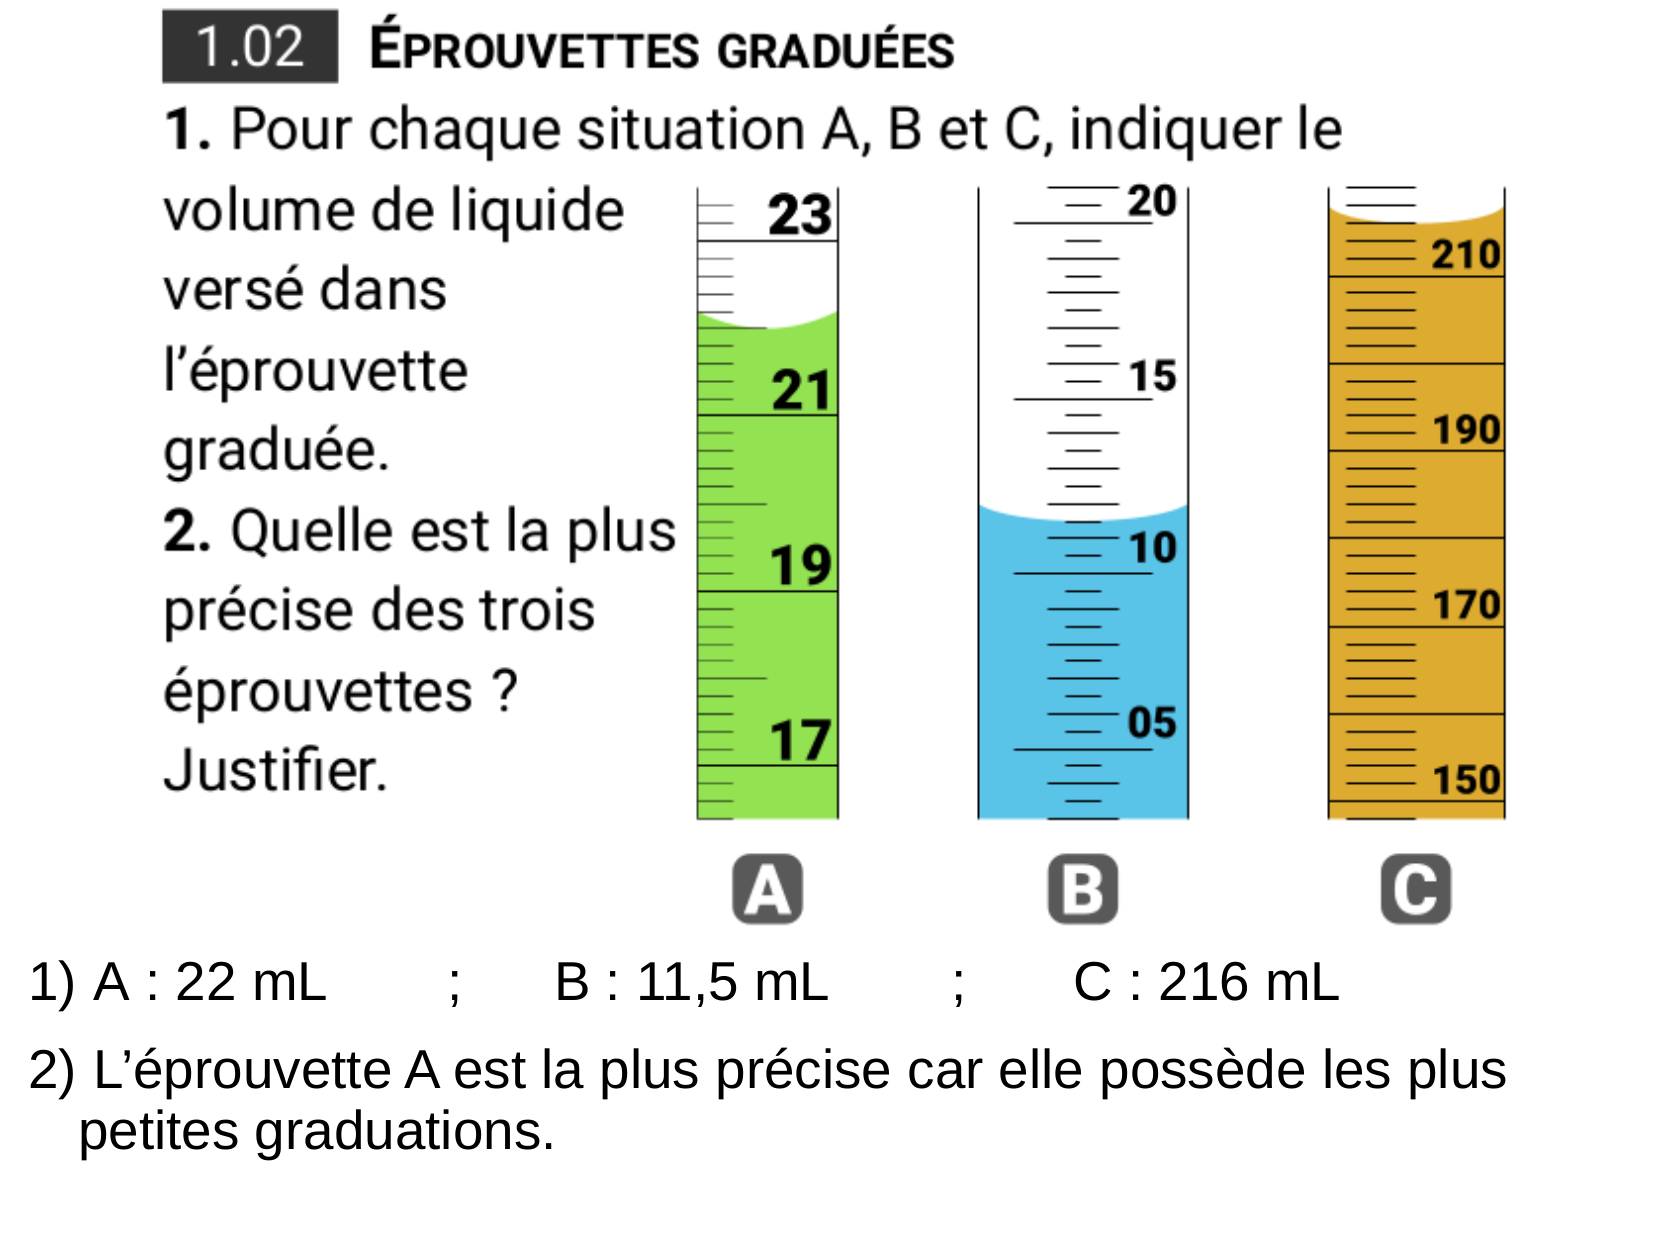

#
 A : 22 mL  ; B : 11,5 mL  ; C : 216 mL
 L’éprouvette A est la plus précise car elle possède les plus petites graduations.